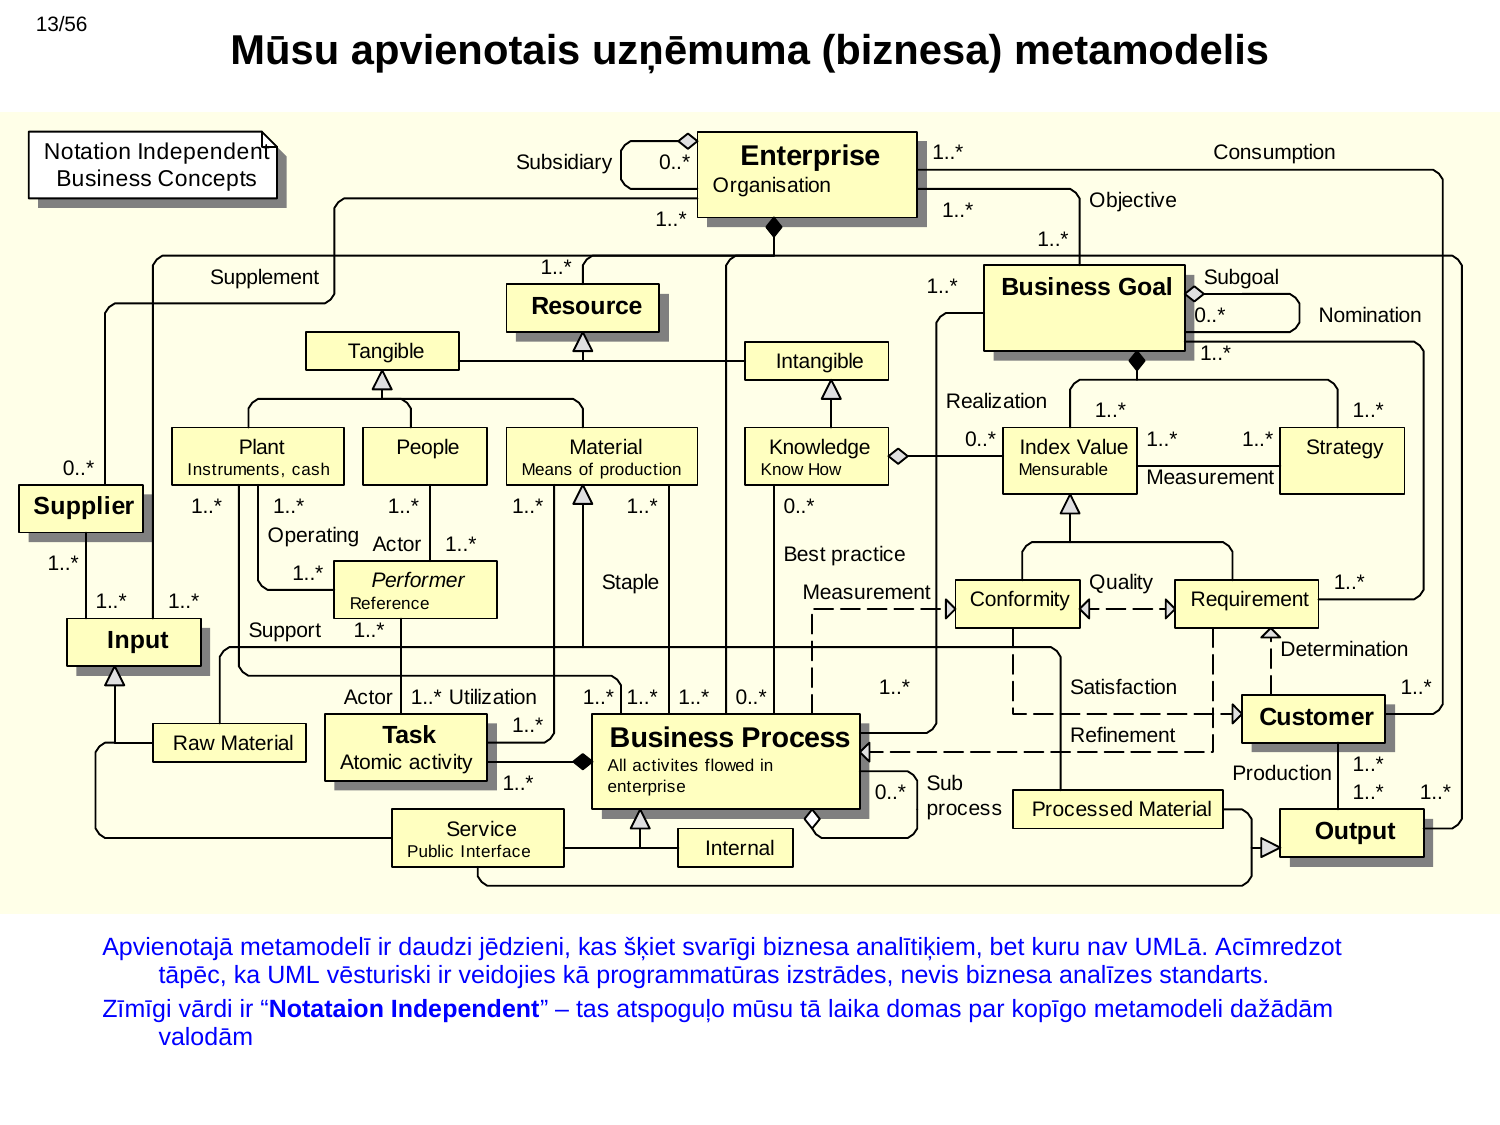

13
# Mūsu apvienotais uzņēmuma (biznesa) metamodelis
Apvienotajā metamodelī ir daudzi jēdzieni, kas šķiet svarīgi biznesa analītiķiem, bet kuru nav UMLā. Acīmredzot tāpēc, ka UML vēsturiski ir veidojies kā programmatūras izstrādes, nevis biznesa analīzes standarts.
Zīmīgi vārdi ir “Notataion Independent” – tas atspoguļo mūsu tā laika domas par kopīgo metamodeli dažādām valodām